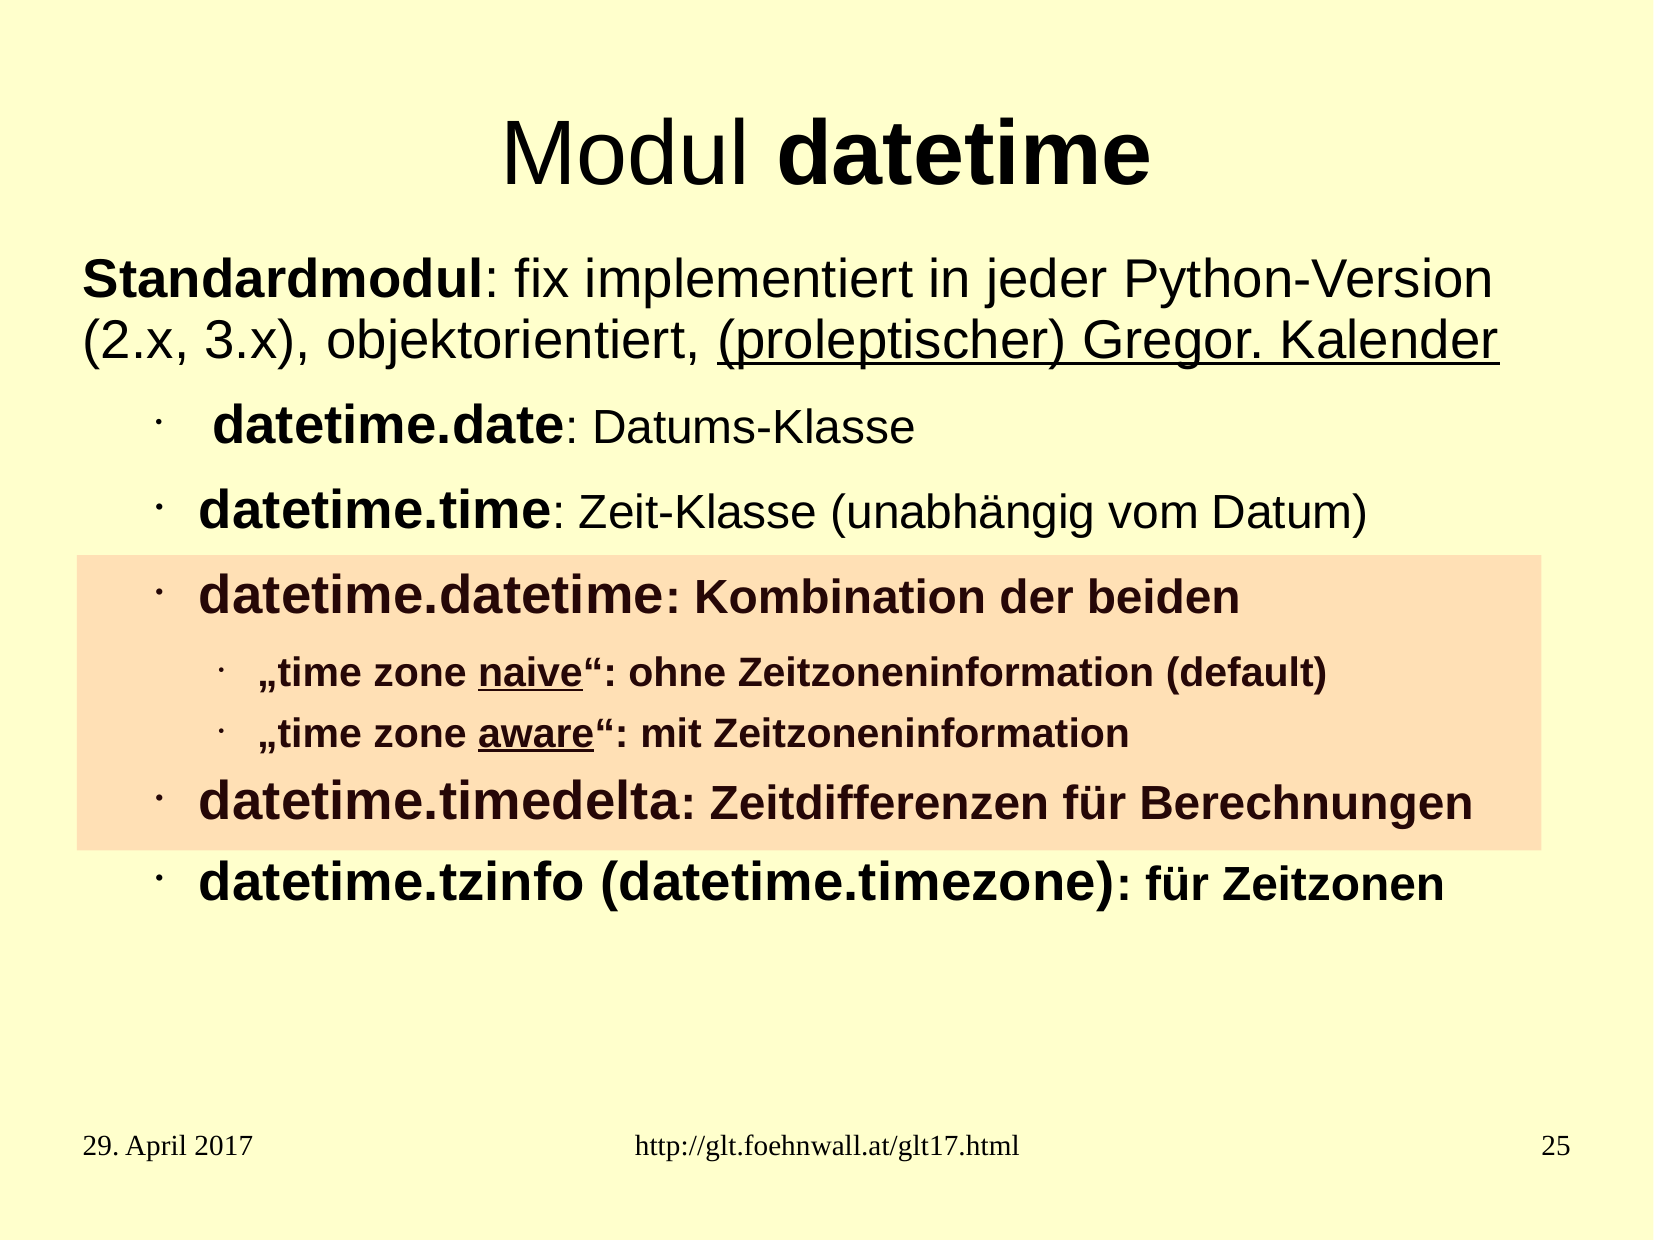

# Modul datetime
Standardmodul: fix implementiert in jeder Python-Version
(2.x, 3.x), objektorientiert, (proleptischer) Gregor. Kalender
 datetime.date: Datums-Klasse
datetime.time: Zeit-Klasse (unabhängig vom Datum)
datetime.datetime: Kombination der beiden
„time zone naive“: ohne Zeitzoneninformation (default)
„time zone aware“: mit Zeitzoneninformation
datetime.timedelta: Zeitdifferenzen für Berechnungen
datetime.tzinfo (datetime.timezone): für Zeitzonen
29. April 2017
http://glt.foehnwall.at/glt17.html
25